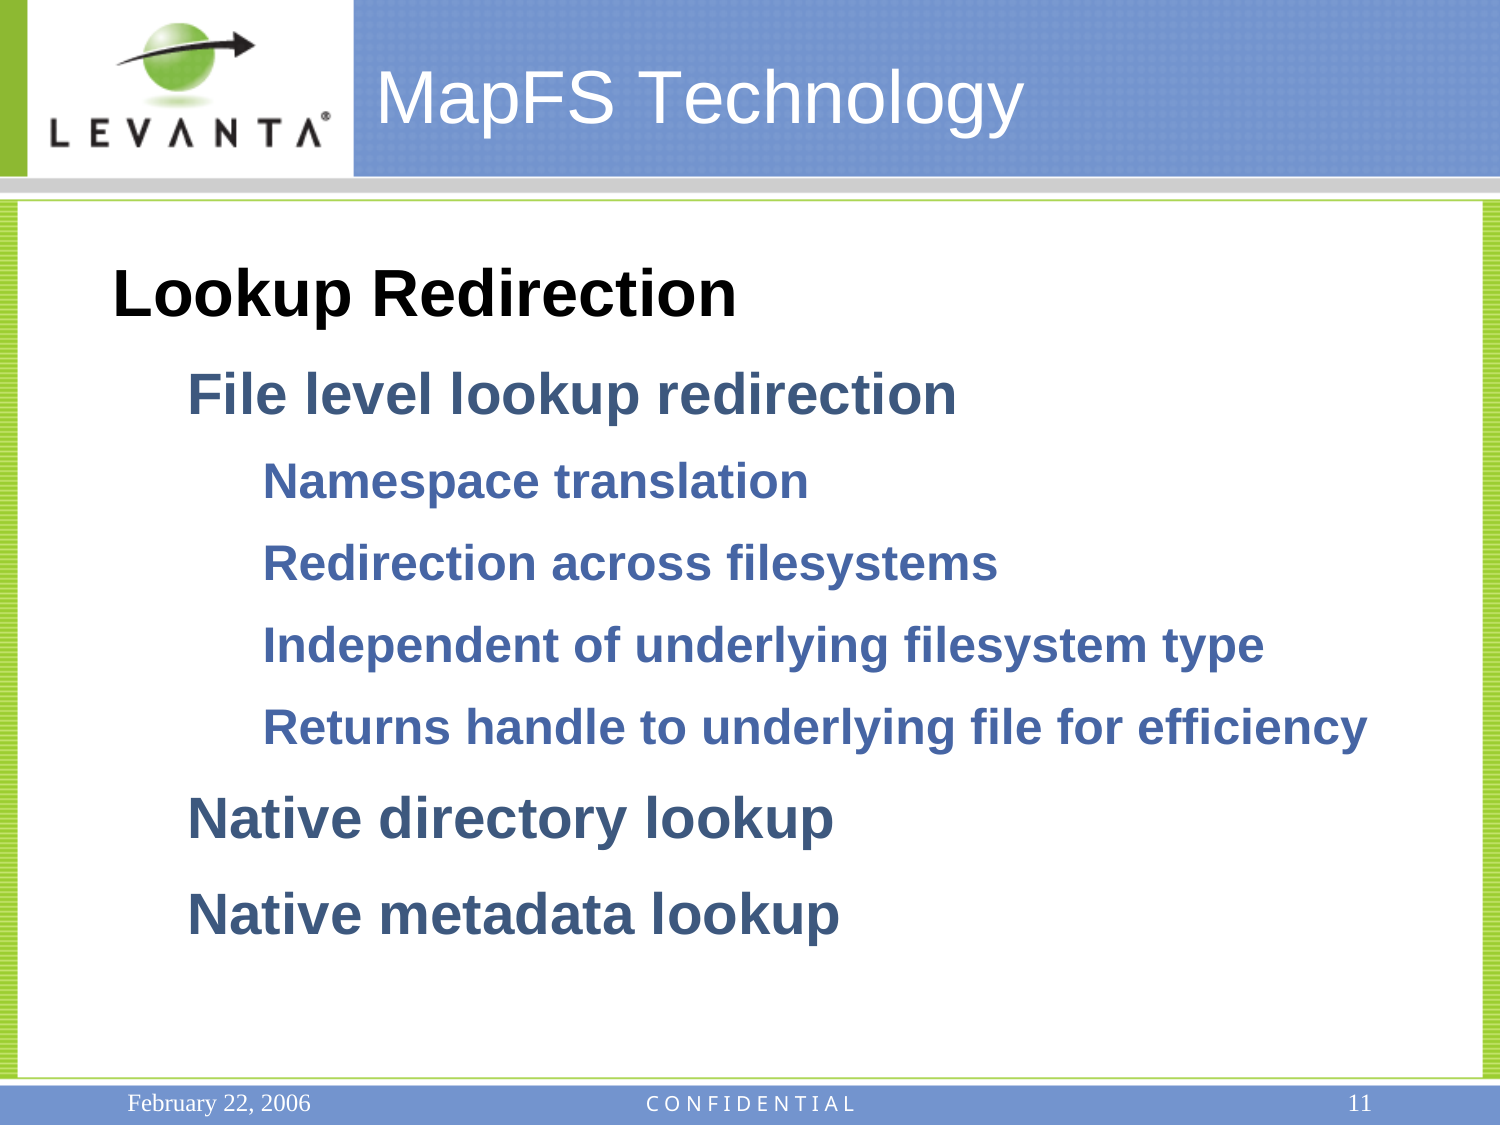

# MapFS Technology
Lookup Redirection
File level lookup redirection
Namespace translation
Redirection across filesystems
Independent of underlying filesystem type
Returns handle to underlying file for efficiency
Native directory lookup
Native metadata lookup